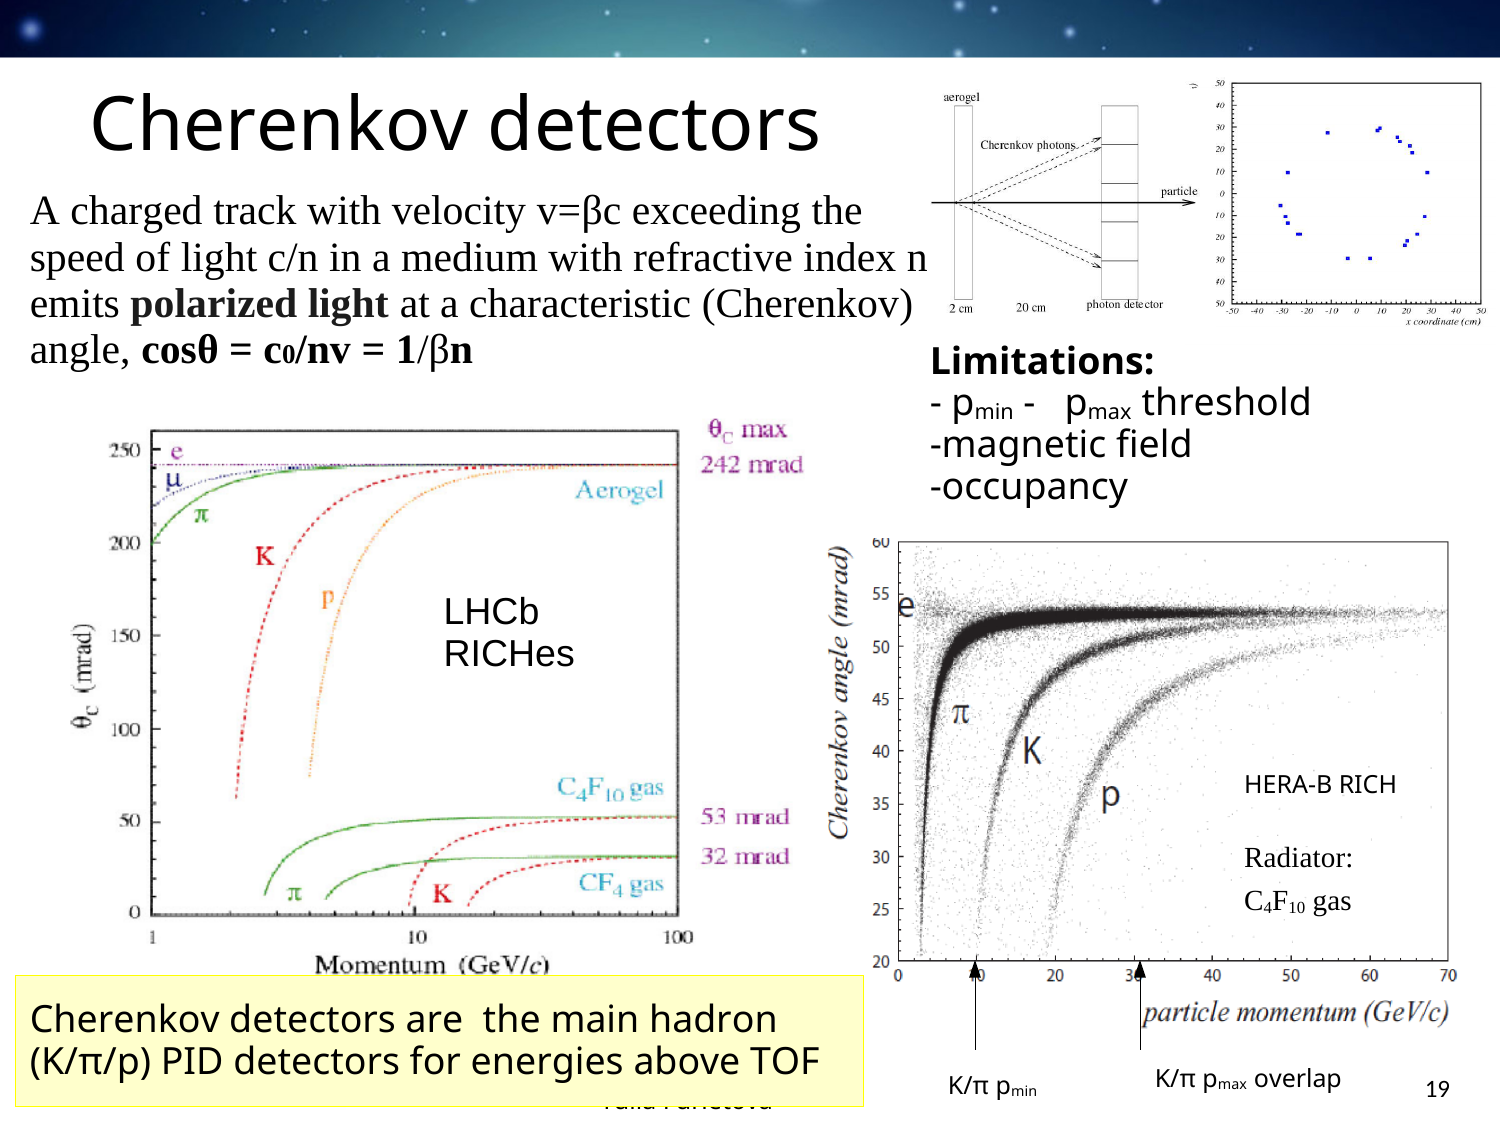

Cherenkov detectors
A charged track with velocity v=βc exceeding the speed of light c/n in a medium with refractive index n emits polarized light at a characteristic (Cherenkov) angle, cosθ = c0/nv = 1/βn
Limitations:
- pmin - pmax threshold
-magnetic field
-occupancy
LHCb
RICHes
HERA-B RICH
Radiator:
C4F10 gas
Cherenkov detectors are the main hadron
(K/π/p) PID detectors for energies above TOF
K/π pmax overlap
K/π pmin
19
Yulia Furletova